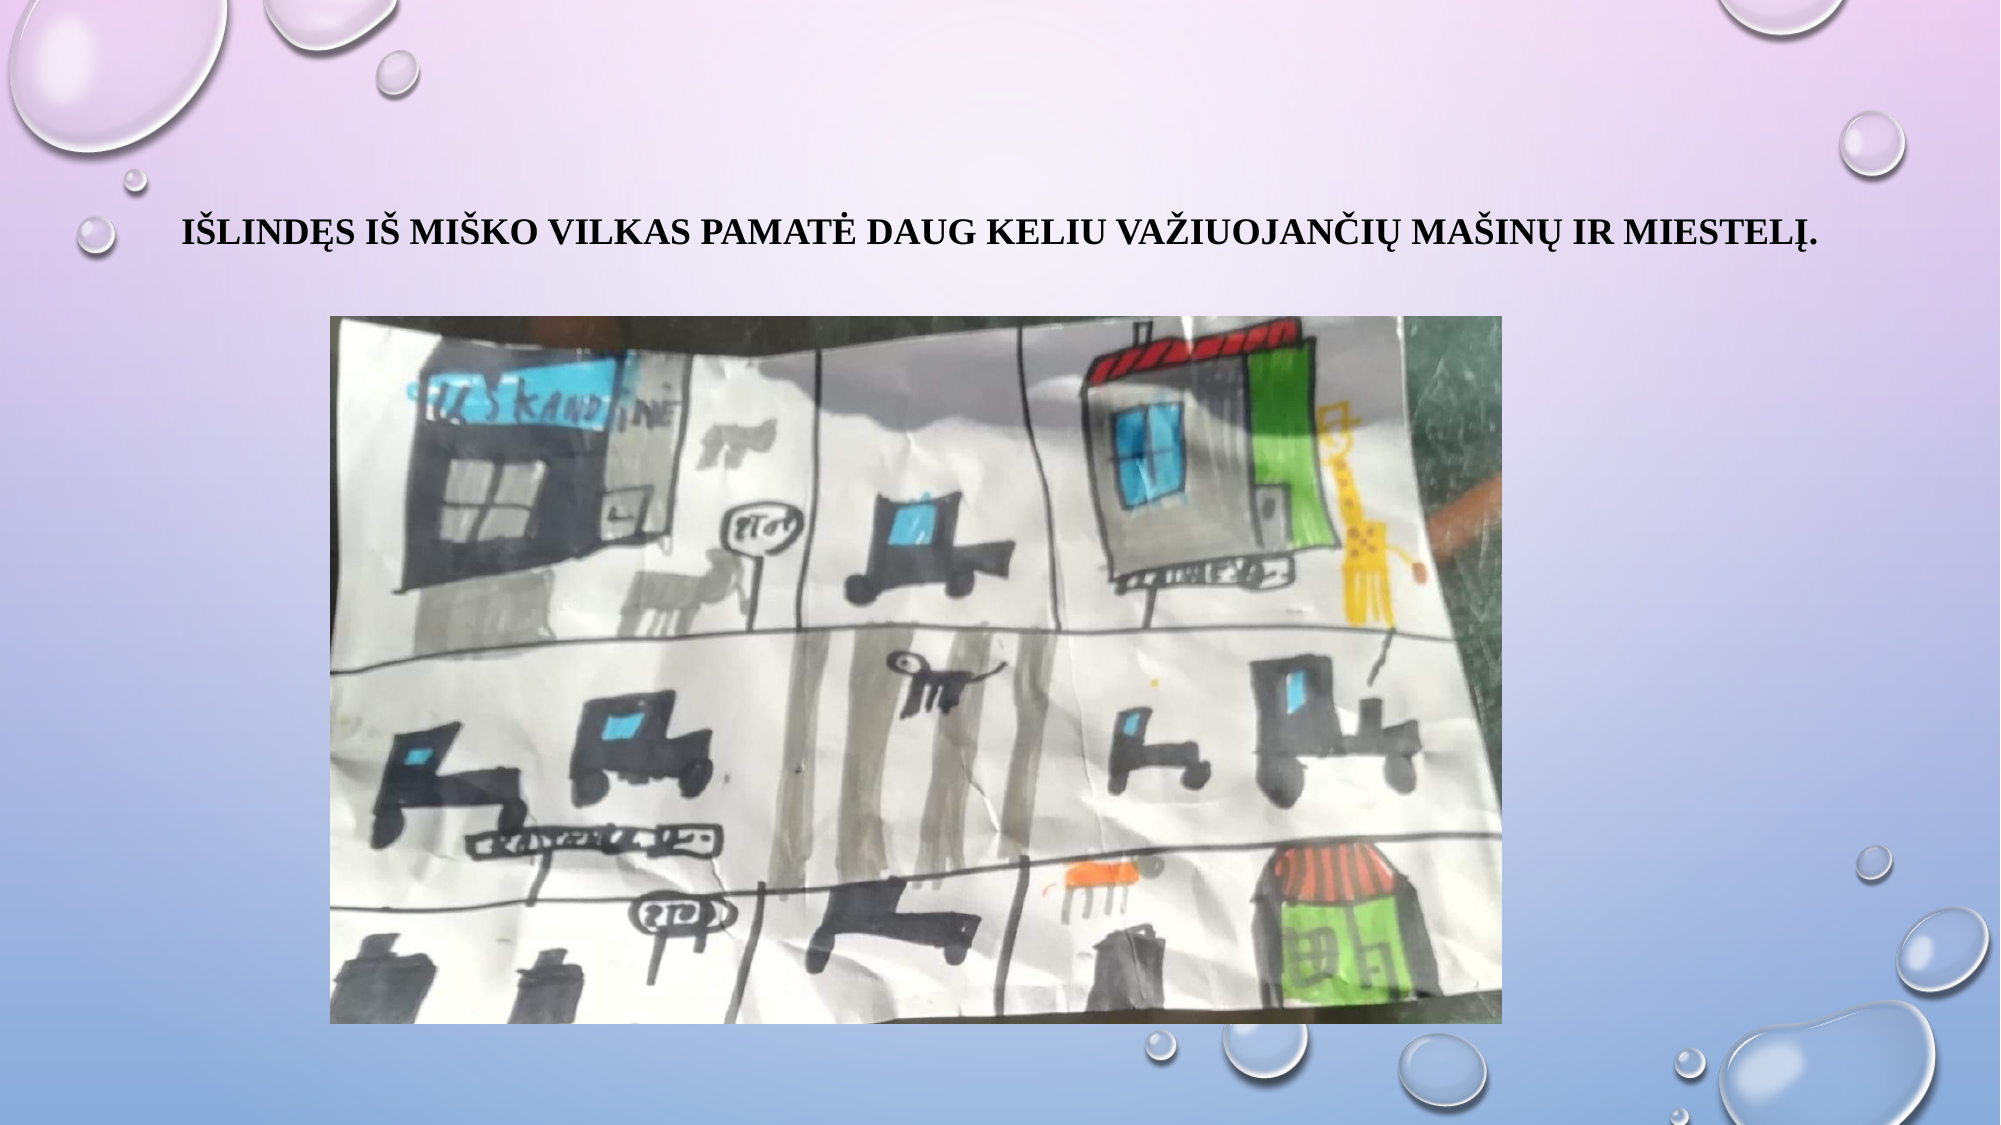

# Išlindęs iš miško vilkas pamatė daug keliu važiuojančių mašinų ir miestelį.